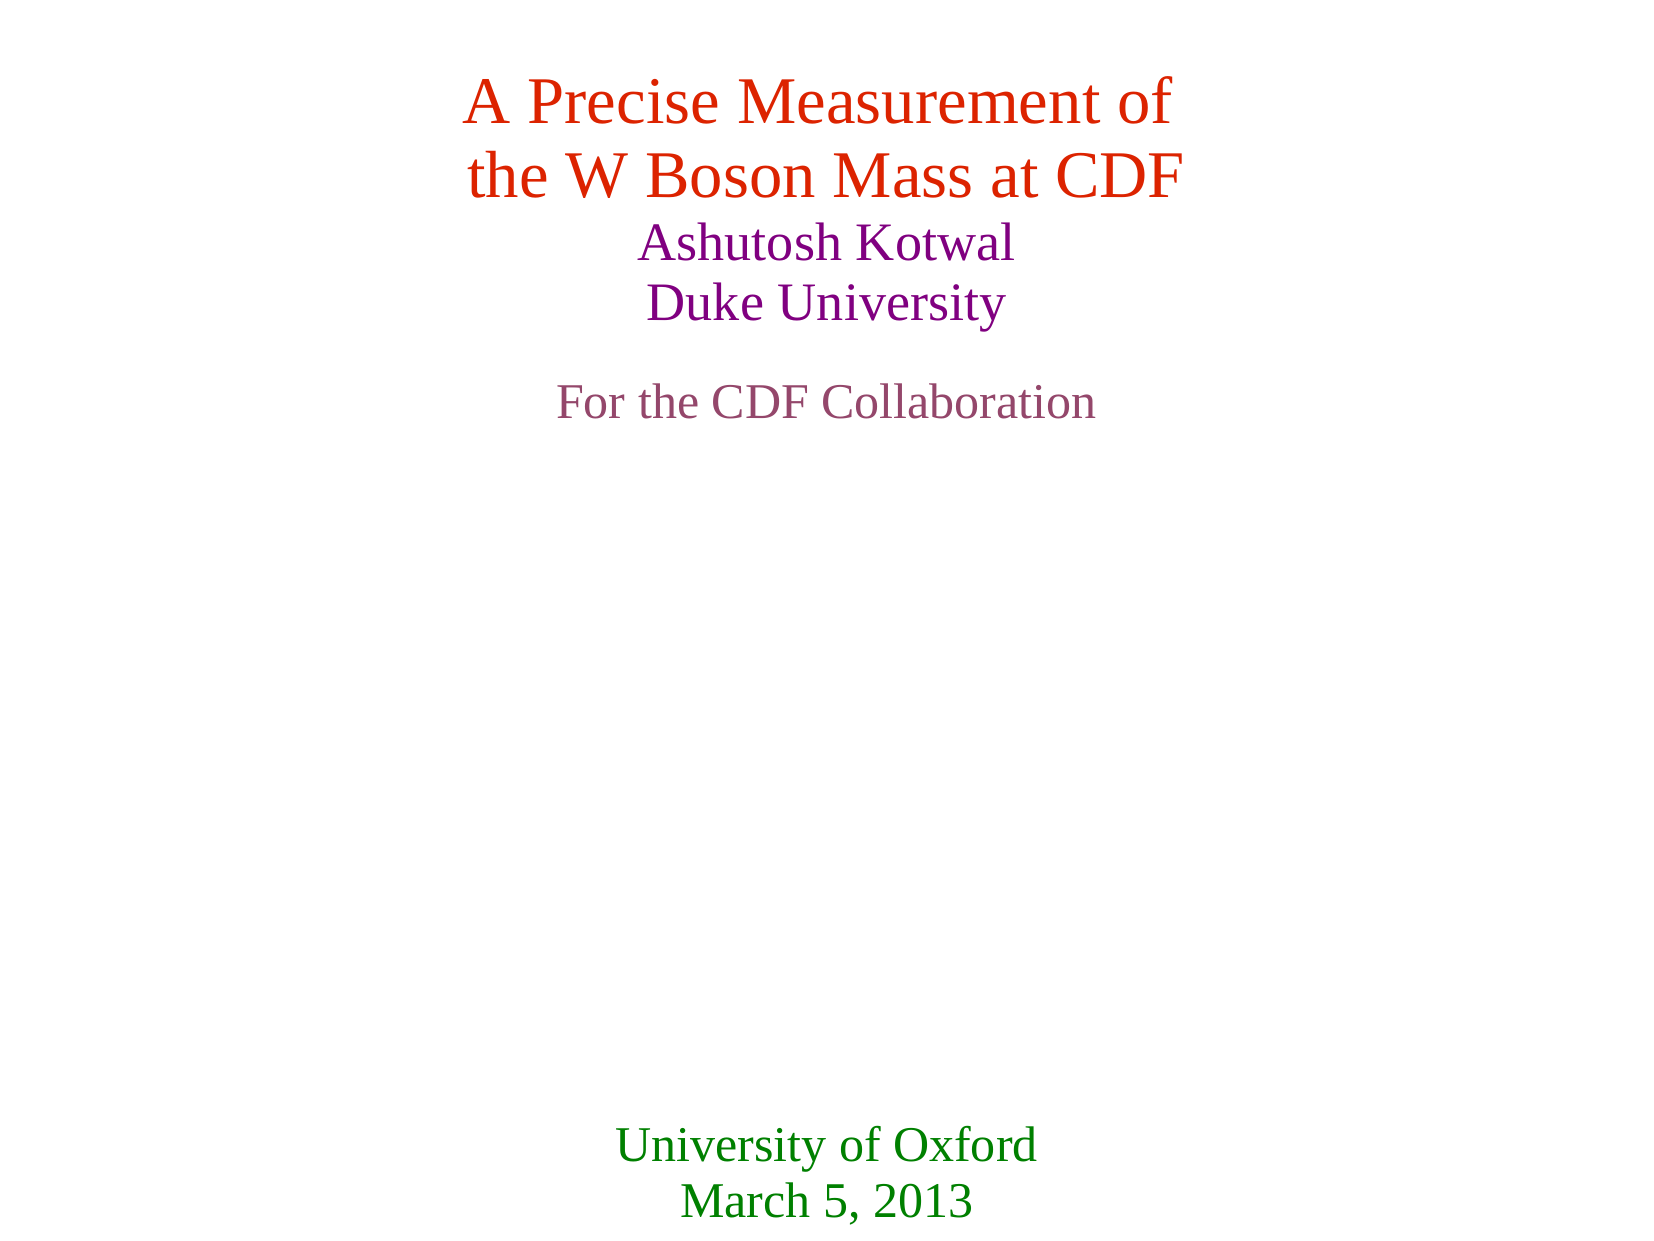

# A Precise Measurement of the W Boson Mass at CDF Ashutosh Kotwal Duke University
For the CDF Collaboration
University of Oxford
March 5, 2013